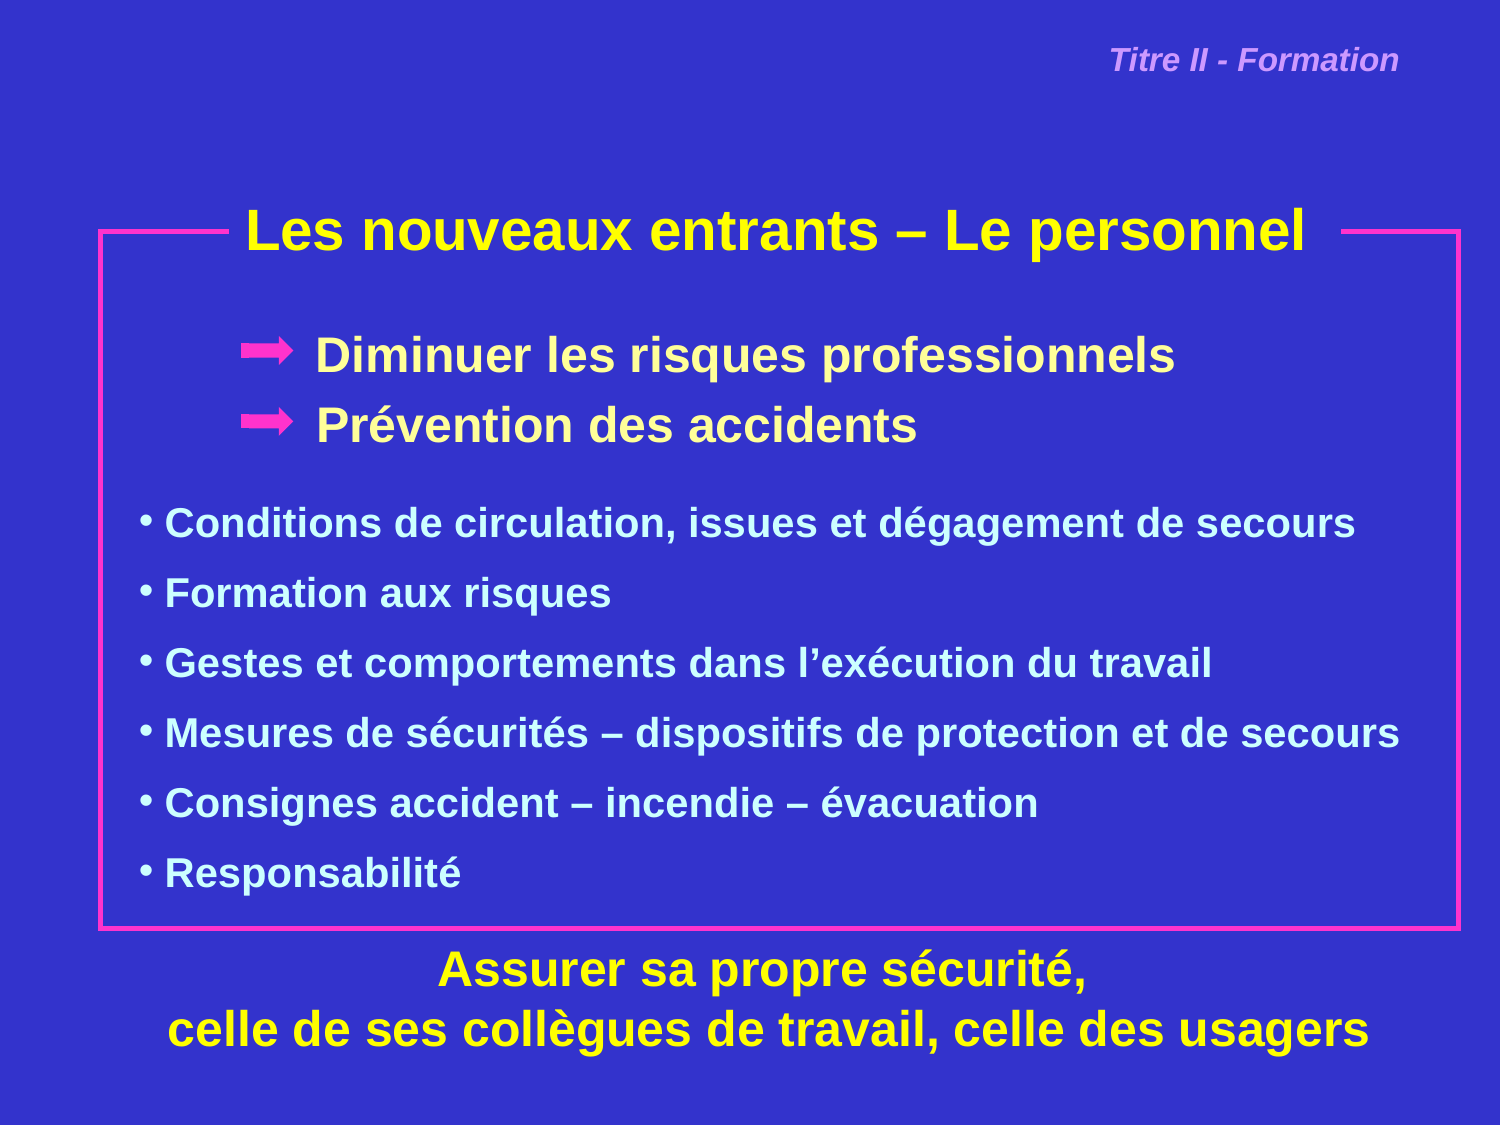

Titre II - Formation
Les nouveaux entrants – Le personnel
Diminuer les risques professionnels
Prévention des accidents
 Conditions de circulation, issues et dégagement de secours
 Formation aux risques
 Gestes et comportements dans l’exécution du travail
 Mesures de sécurités – dispositifs de protection et de secours
 Consignes accident – incendie – évacuation
 Responsabilité
Assurer sa propre sécurité,
celle de ses collègues de travail, celle des usagers